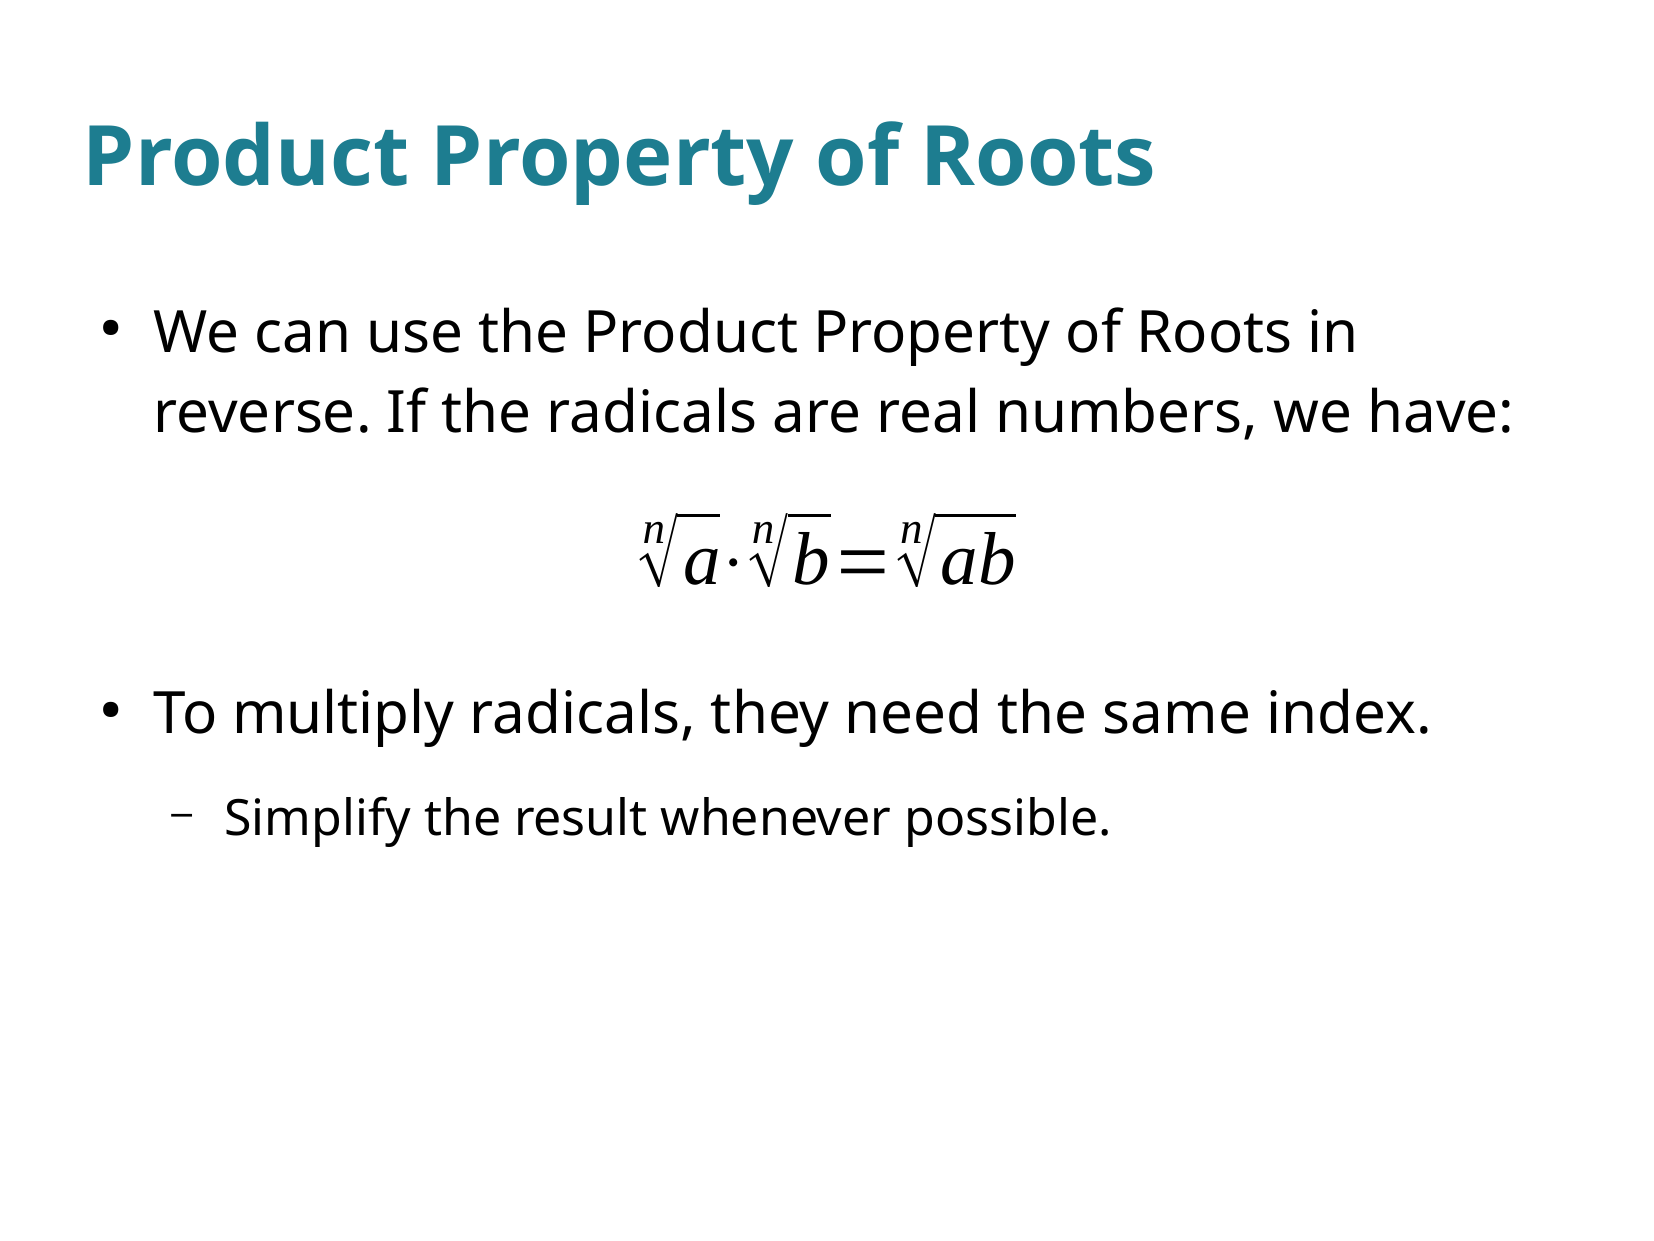

# Product Property of Roots
We can use the Product Property of Roots in reverse. If the radicals are real numbers, we have:
To multiply radicals, they need the same index.
Simplify the result whenever possible.